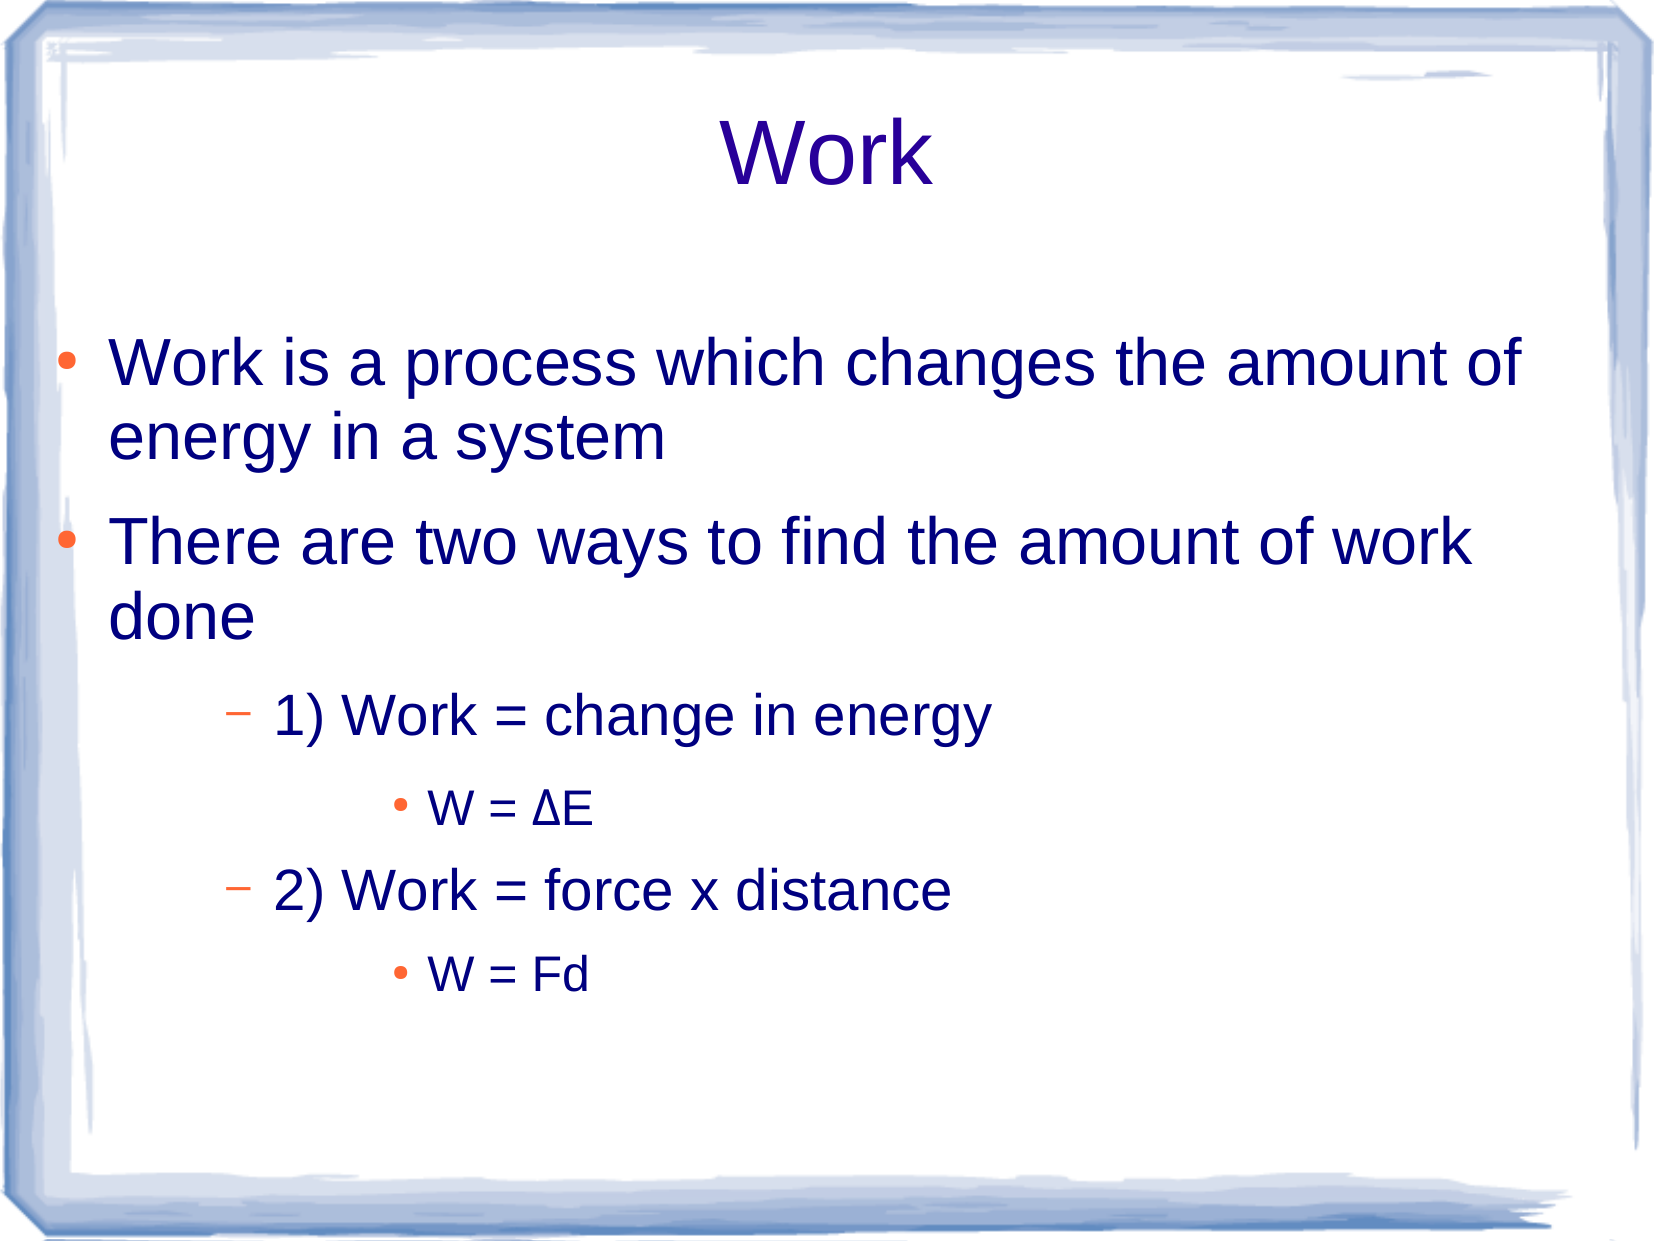

# Work
Work is a process which changes the amount of energy in a system
There are two ways to find the amount of work done
1) Work = change in energy
W = ΔE
2) Work = force x distance
W = Fd